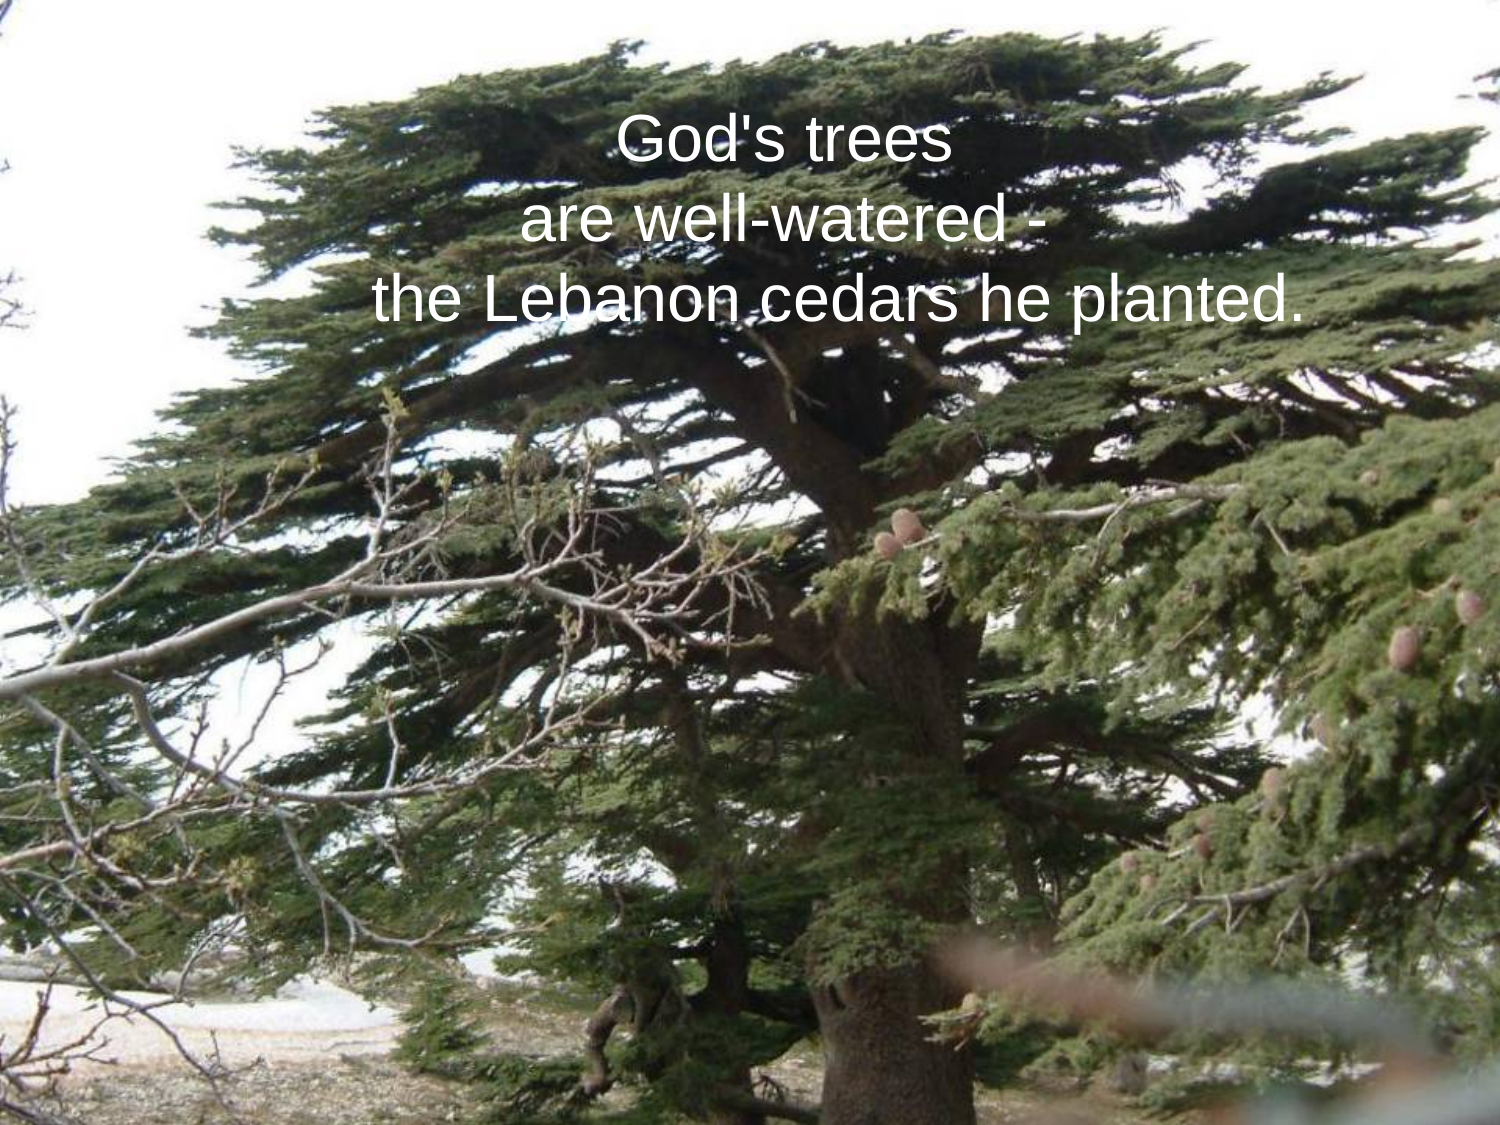

God's trees
are well-watered -
      the Lebanon cedars he planted.